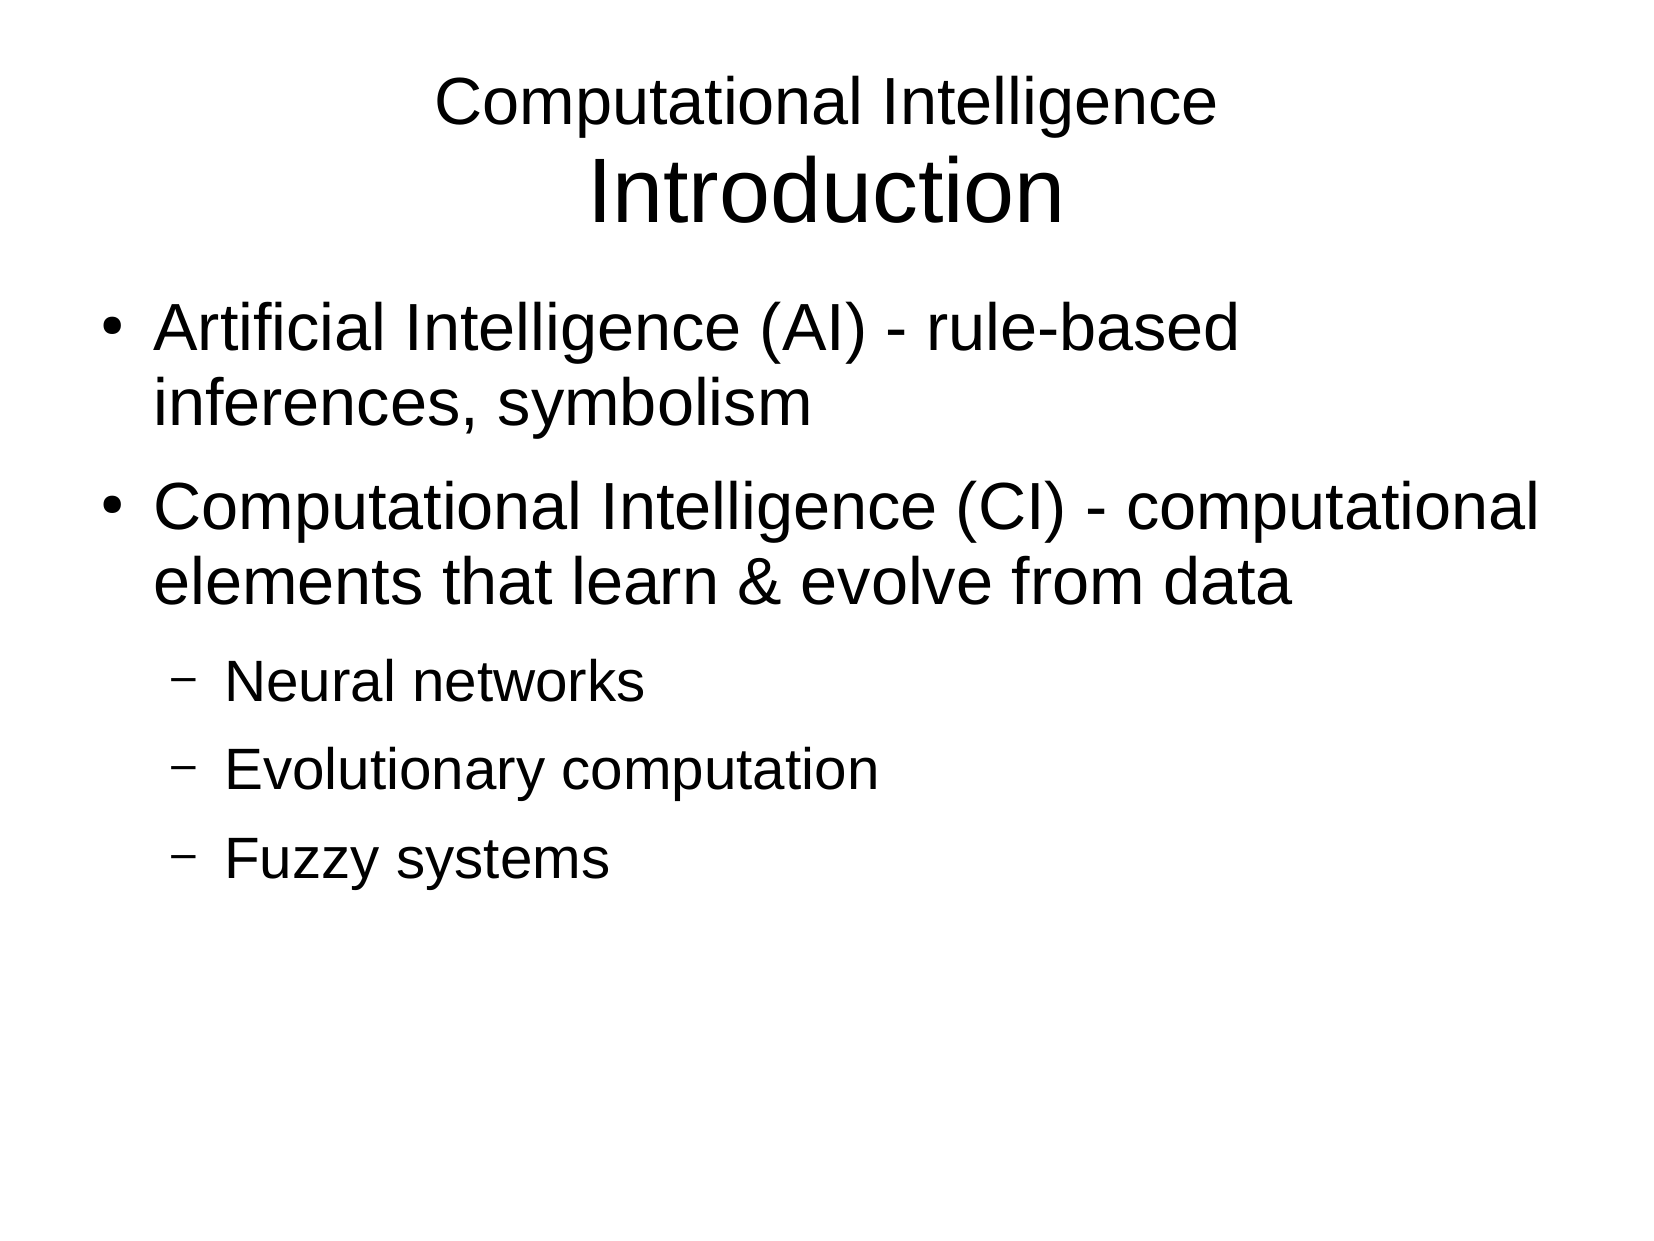

# Computational Intelligence Introduction
Artificial Intelligence (AI) - rule-based inferences, symbolism
Computational Intelligence (CI) - computational elements that learn & evolve from data
Neural networks
Evolutionary computation
Fuzzy systems